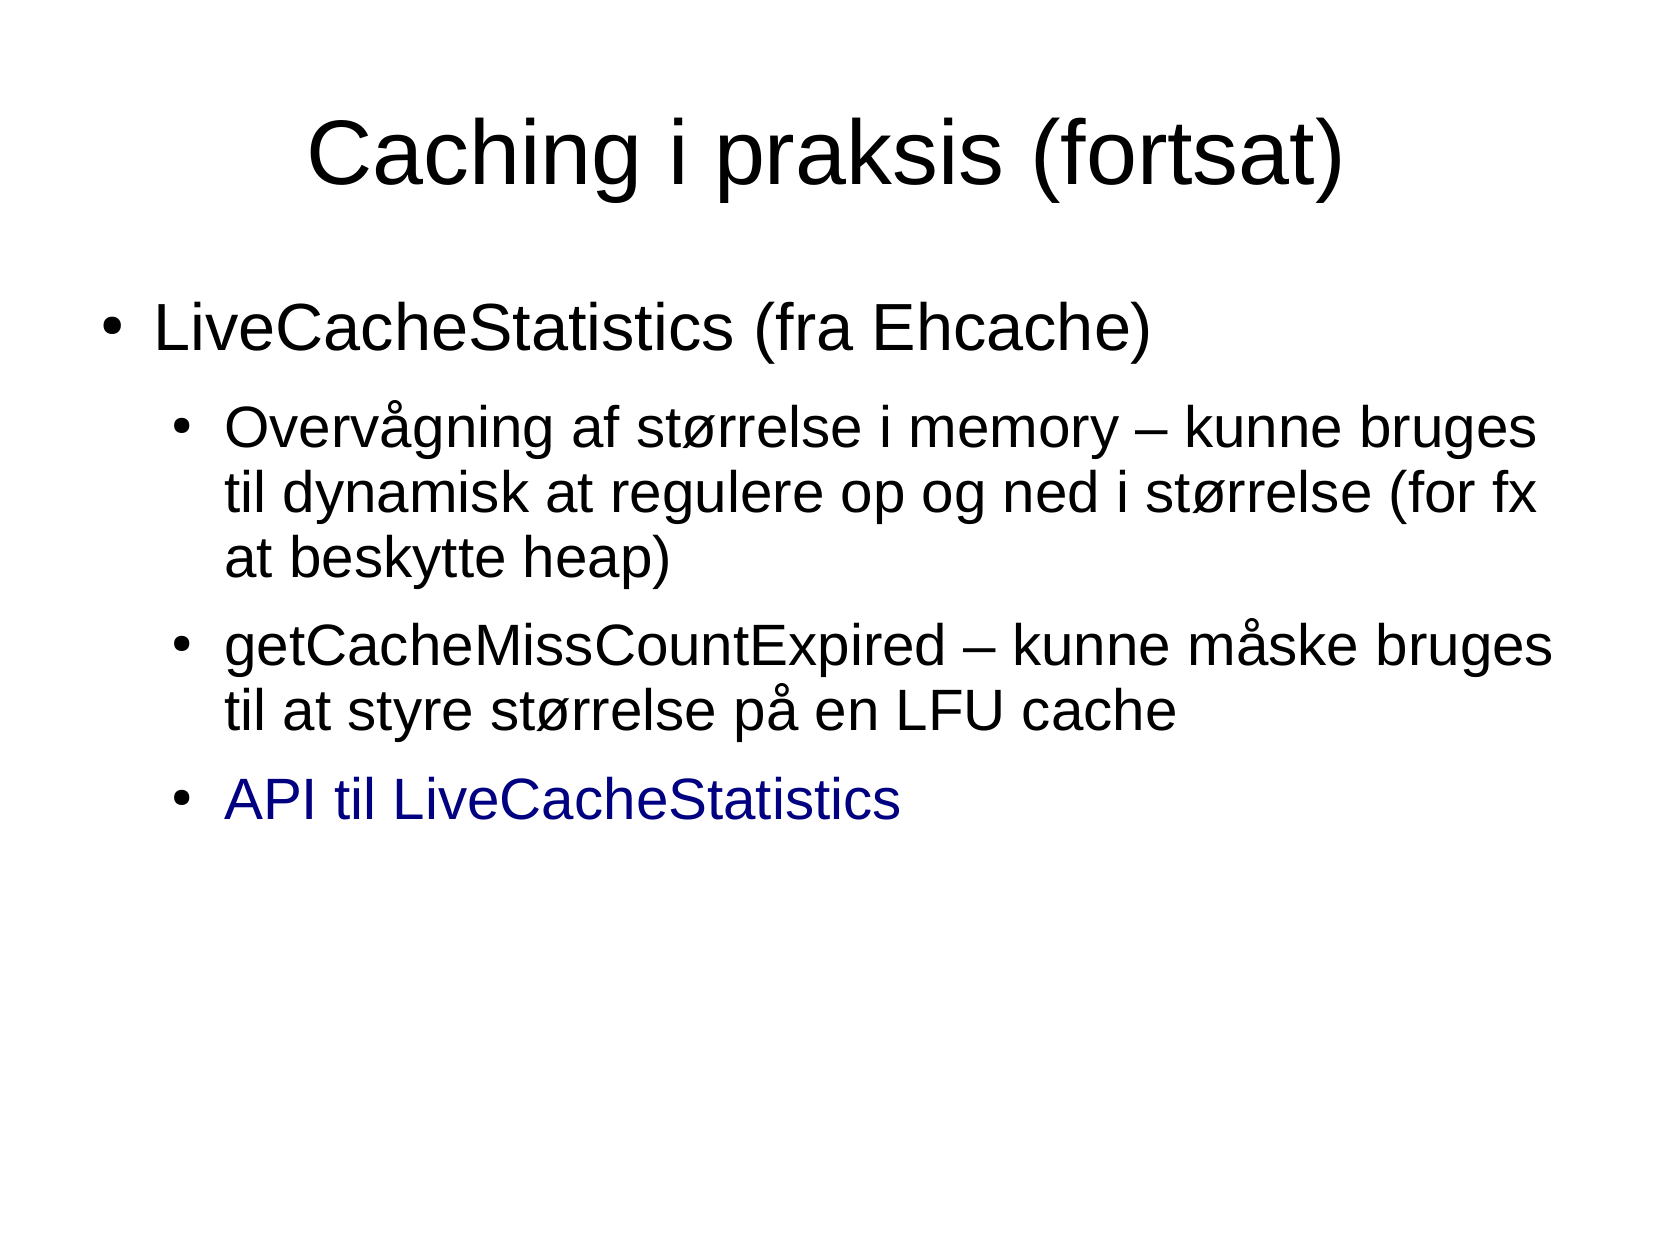

# Caching i praksis (fortsat)
LiveCacheStatistics (fra Ehcache)
Overvågning af størrelse i memory – kunne bruges til dynamisk at regulere op og ned i størrelse (for fx at beskytte heap)
getCacheMissCountExpired – kunne måske bruges til at styre størrelse på en LFU cache
API til LiveCacheStatistics